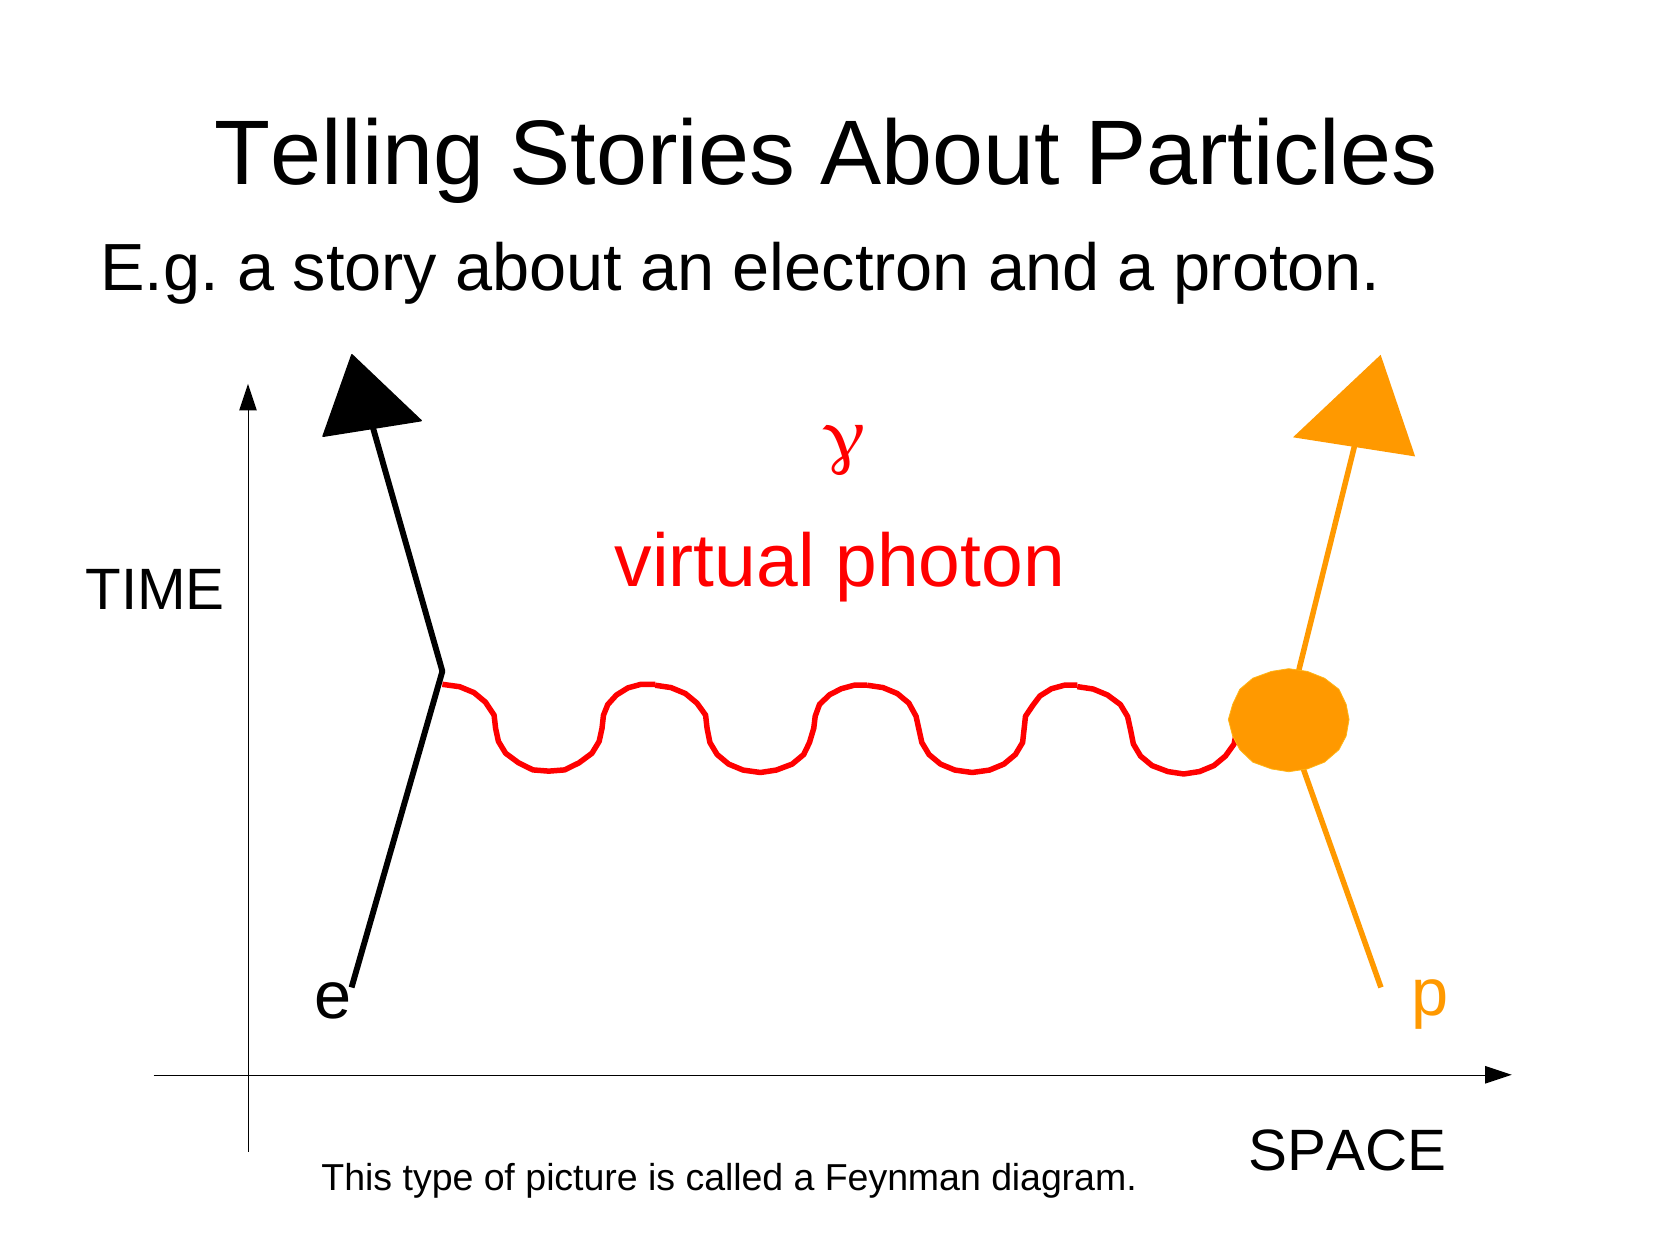

# Telling Stories About Particles
E.g. a story about an electron and a proton.

virtual photon
TIME
p
e
SPACE
This type of picture is called a Feynman diagram.